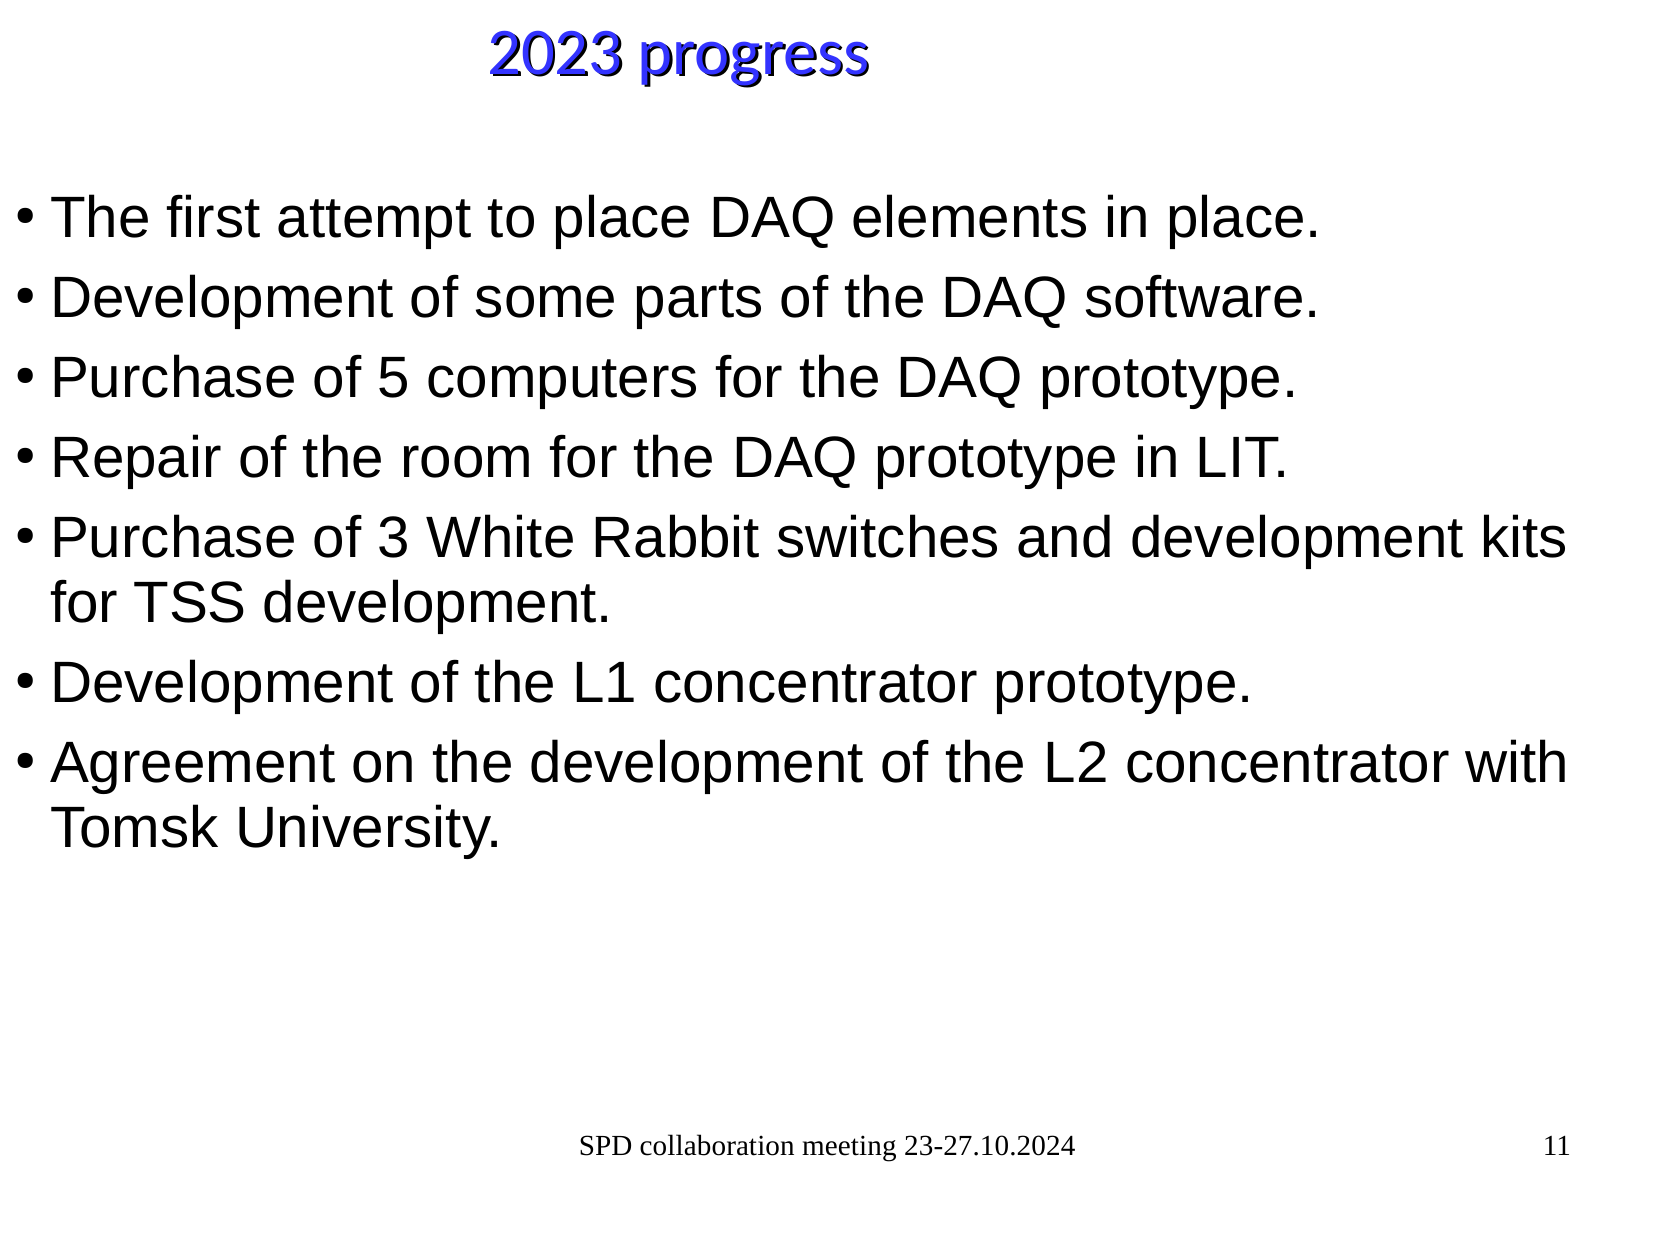

2023 progress
The first attempt to place DAQ elements in place.
Development of some parts of the DAQ software.
Purchase of 5 computers for the DAQ prototype.
Repair of the room for the DAQ prototype in LIT.
Purchase of 3 White Rabbit switches and development kits for TSS development.
Development of the L1 concentrator prototype.
Agreement on the development of the L2 concentrator with Tomsk University.
SPD collaboration meeting 23-27.10.2024
11